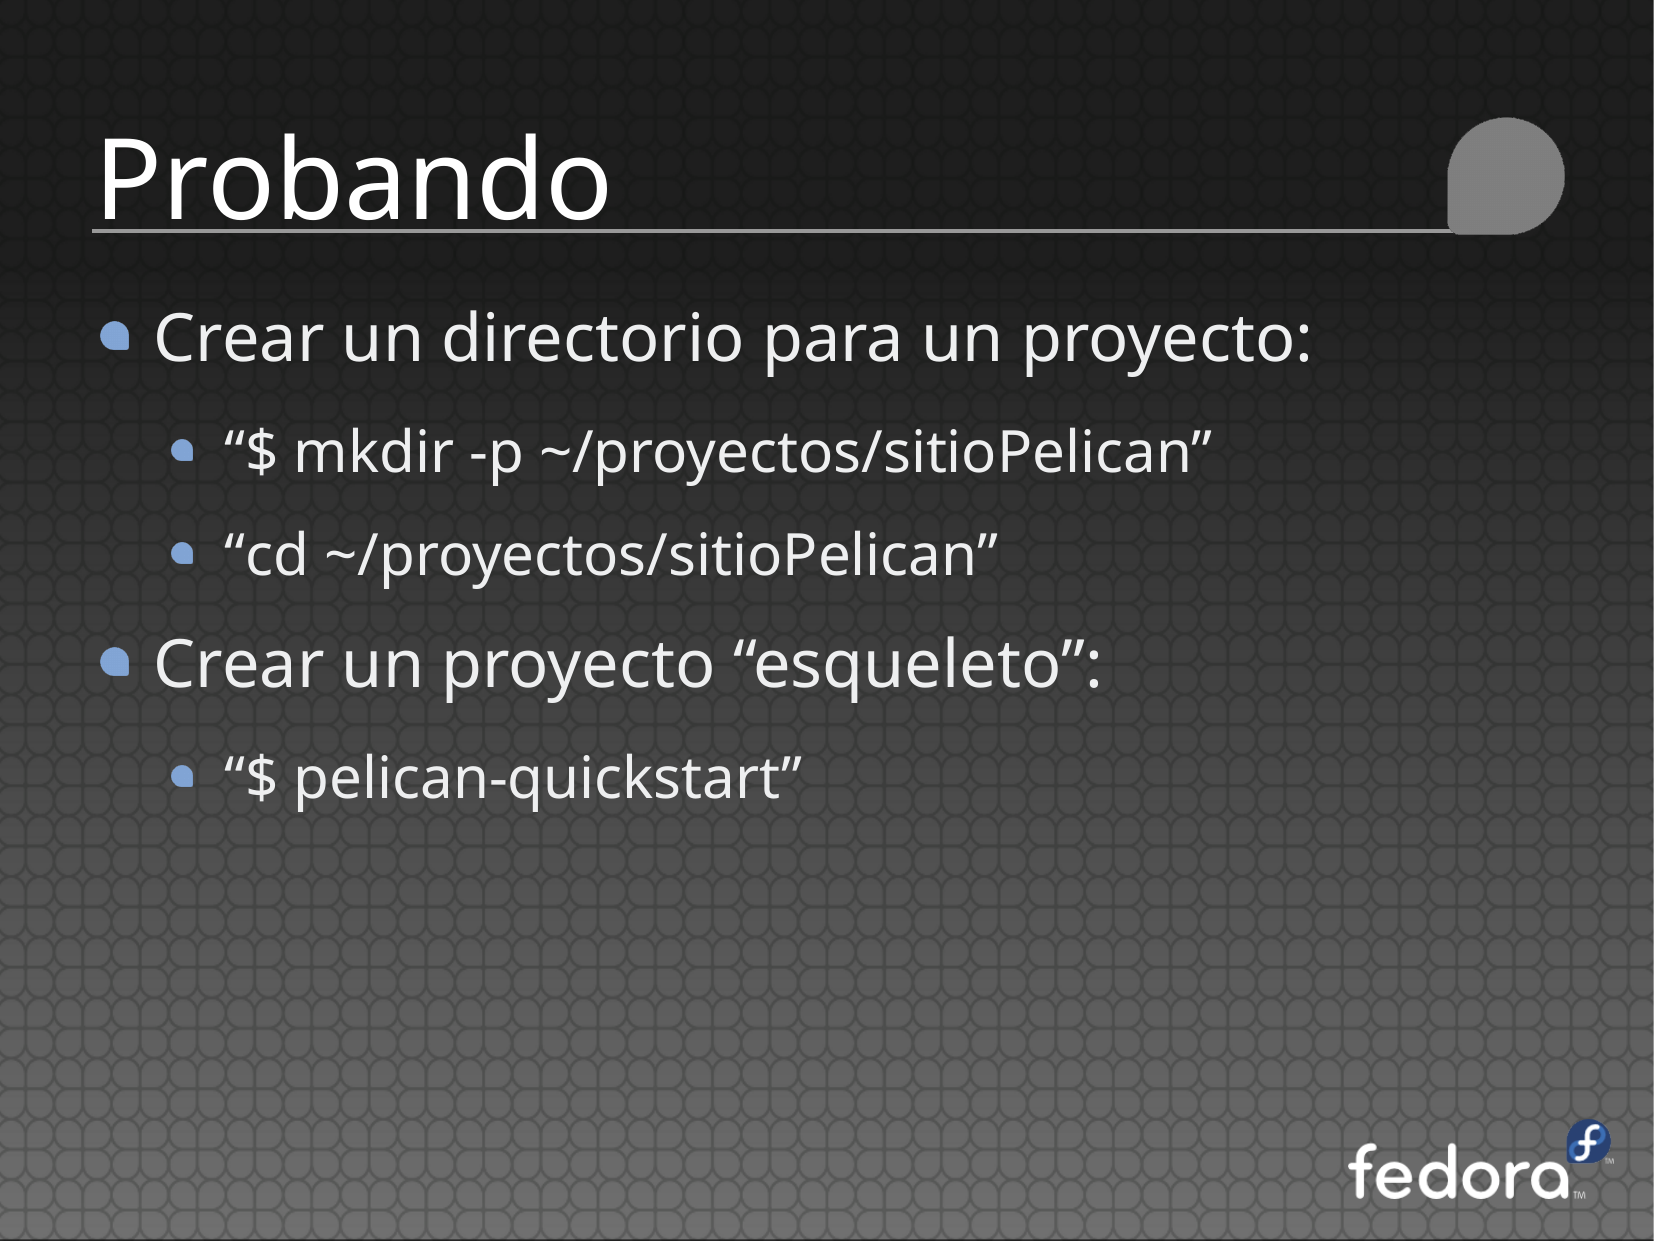

Probando
# Crear un directorio para un proyecto:
“$ mkdir -p ~/proyectos/sitioPelican”
“cd ~/proyectos/sitioPelican”
Crear un proyecto “esqueleto”:
“$ pelican-quickstart”